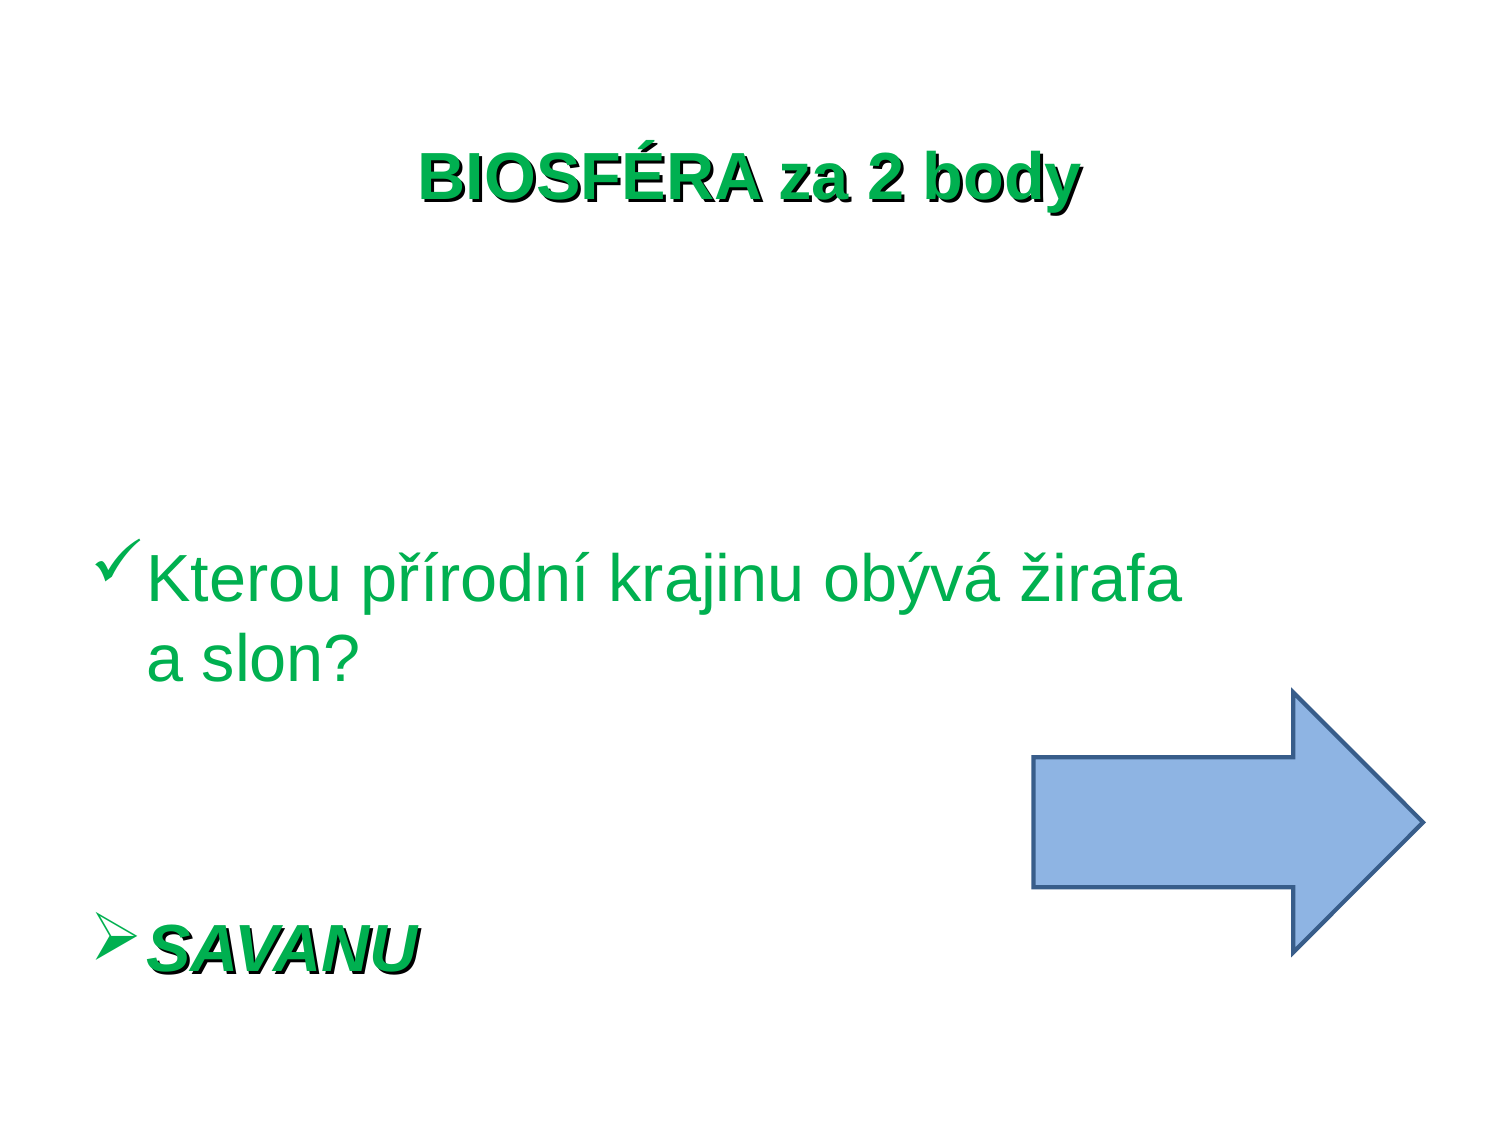

# BIOSFÉRA za 2 body
Kterou přírodní krajinu obývá žirafa
a slon?
SAVANU